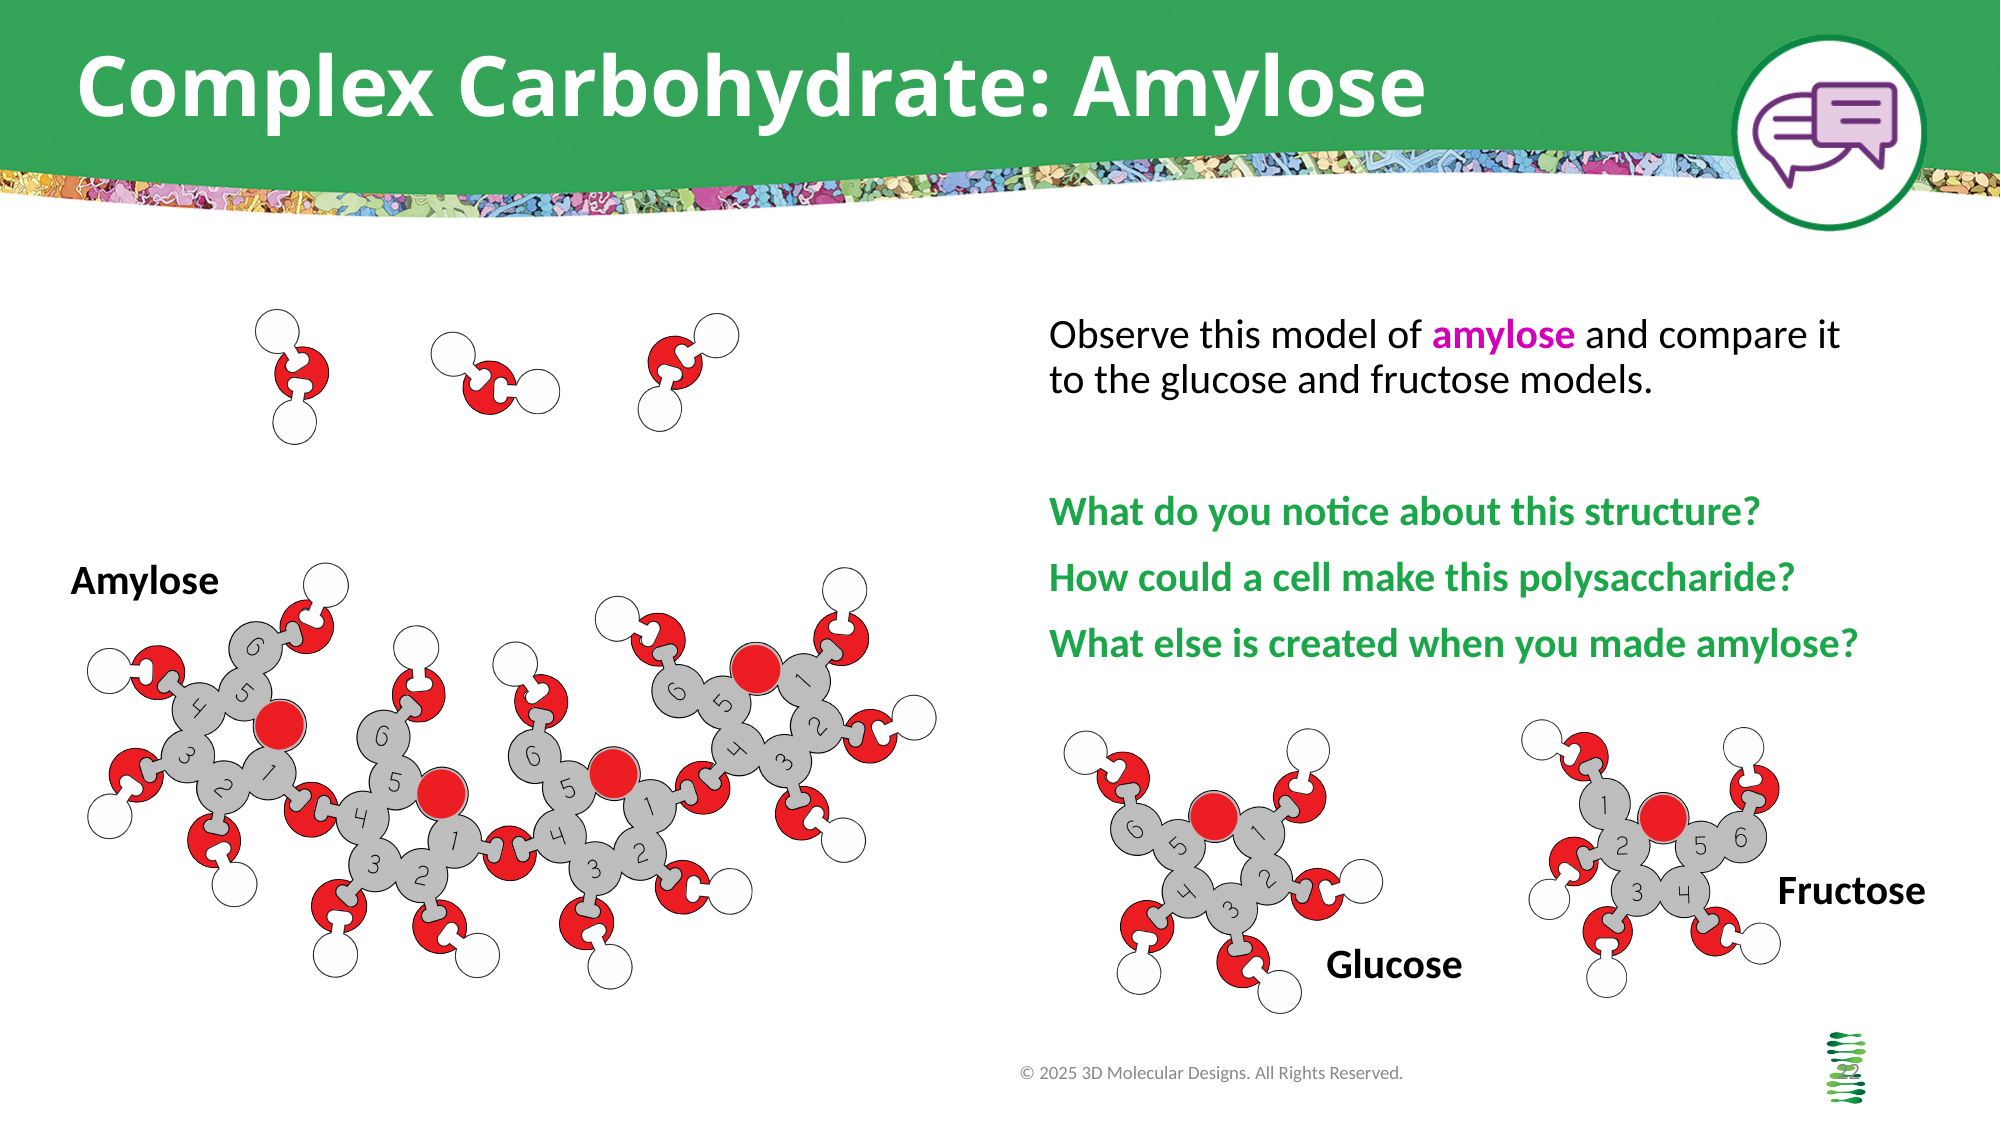

# Complex Carbohydrate: Amylose
Observe this model of amylose and compare it to the glucose and fructose models.
What do you notice about this structure?
How could a cell make this polysaccharide?
What else is created when you made amylose?
Amylose
Fructose
Glucose